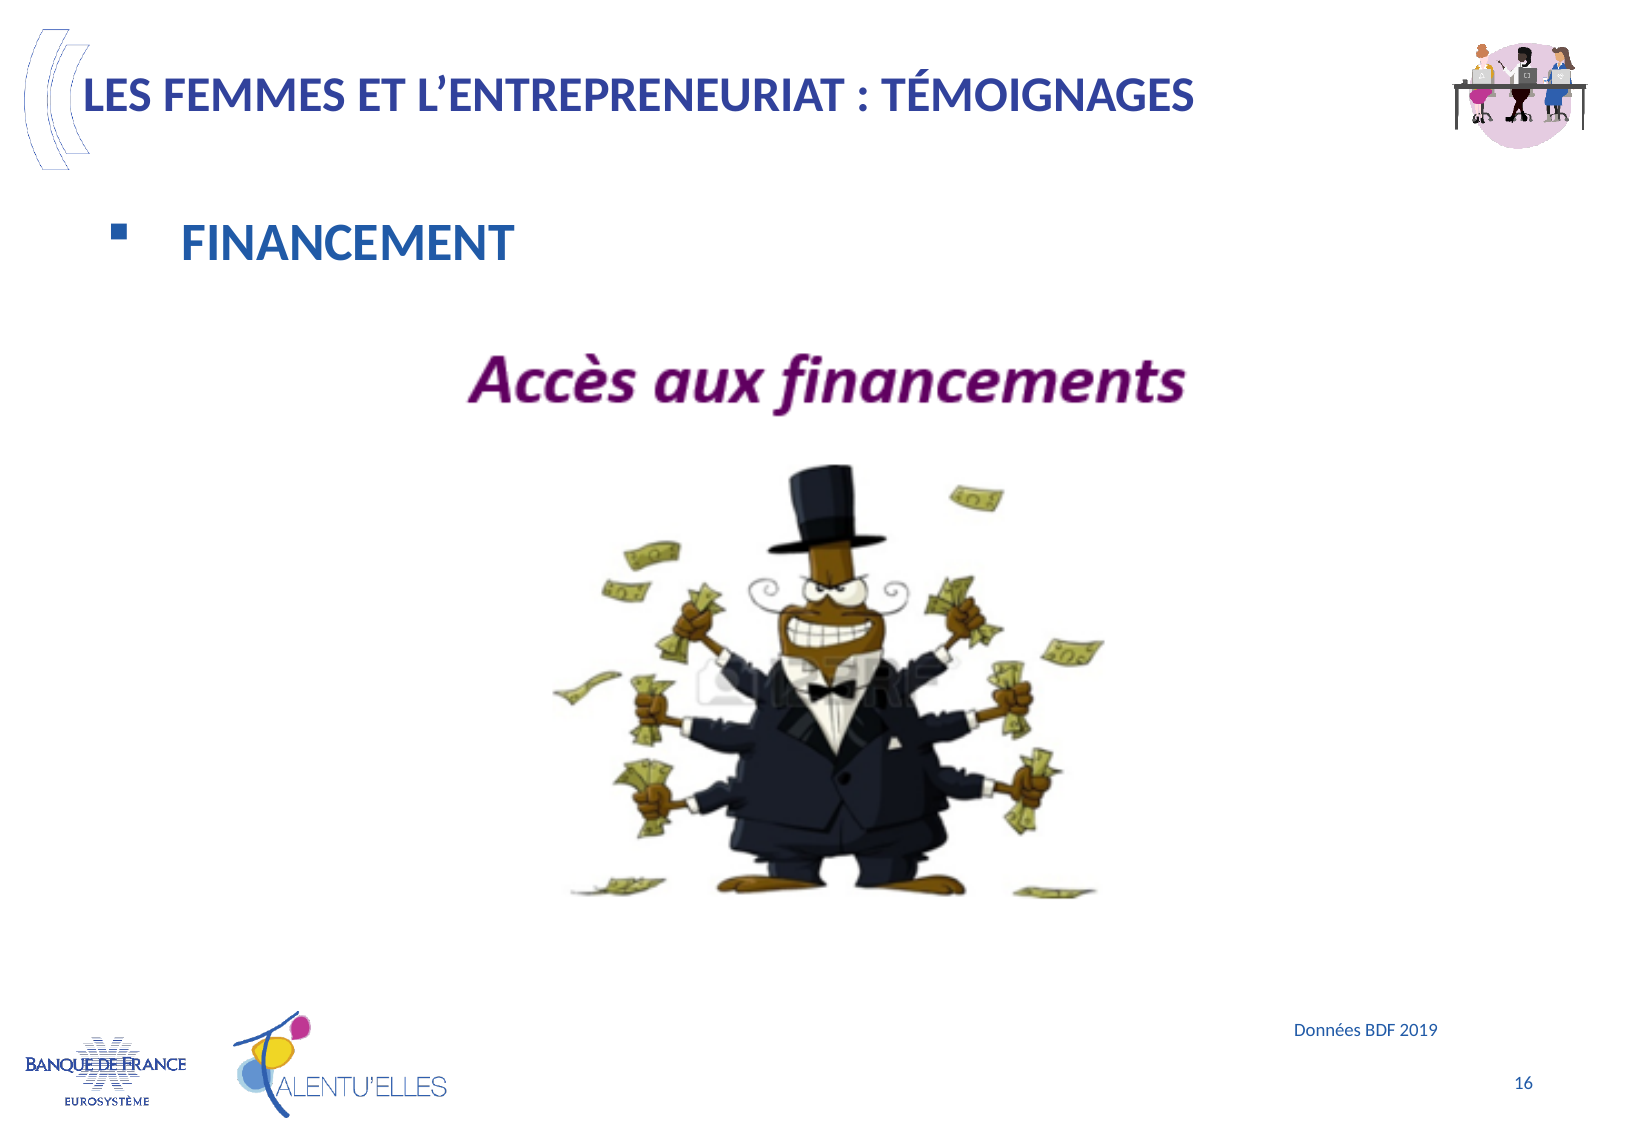

# Les Femmes et l’entrepreneuriat : Témoignages
Financement
Données BDF 2019